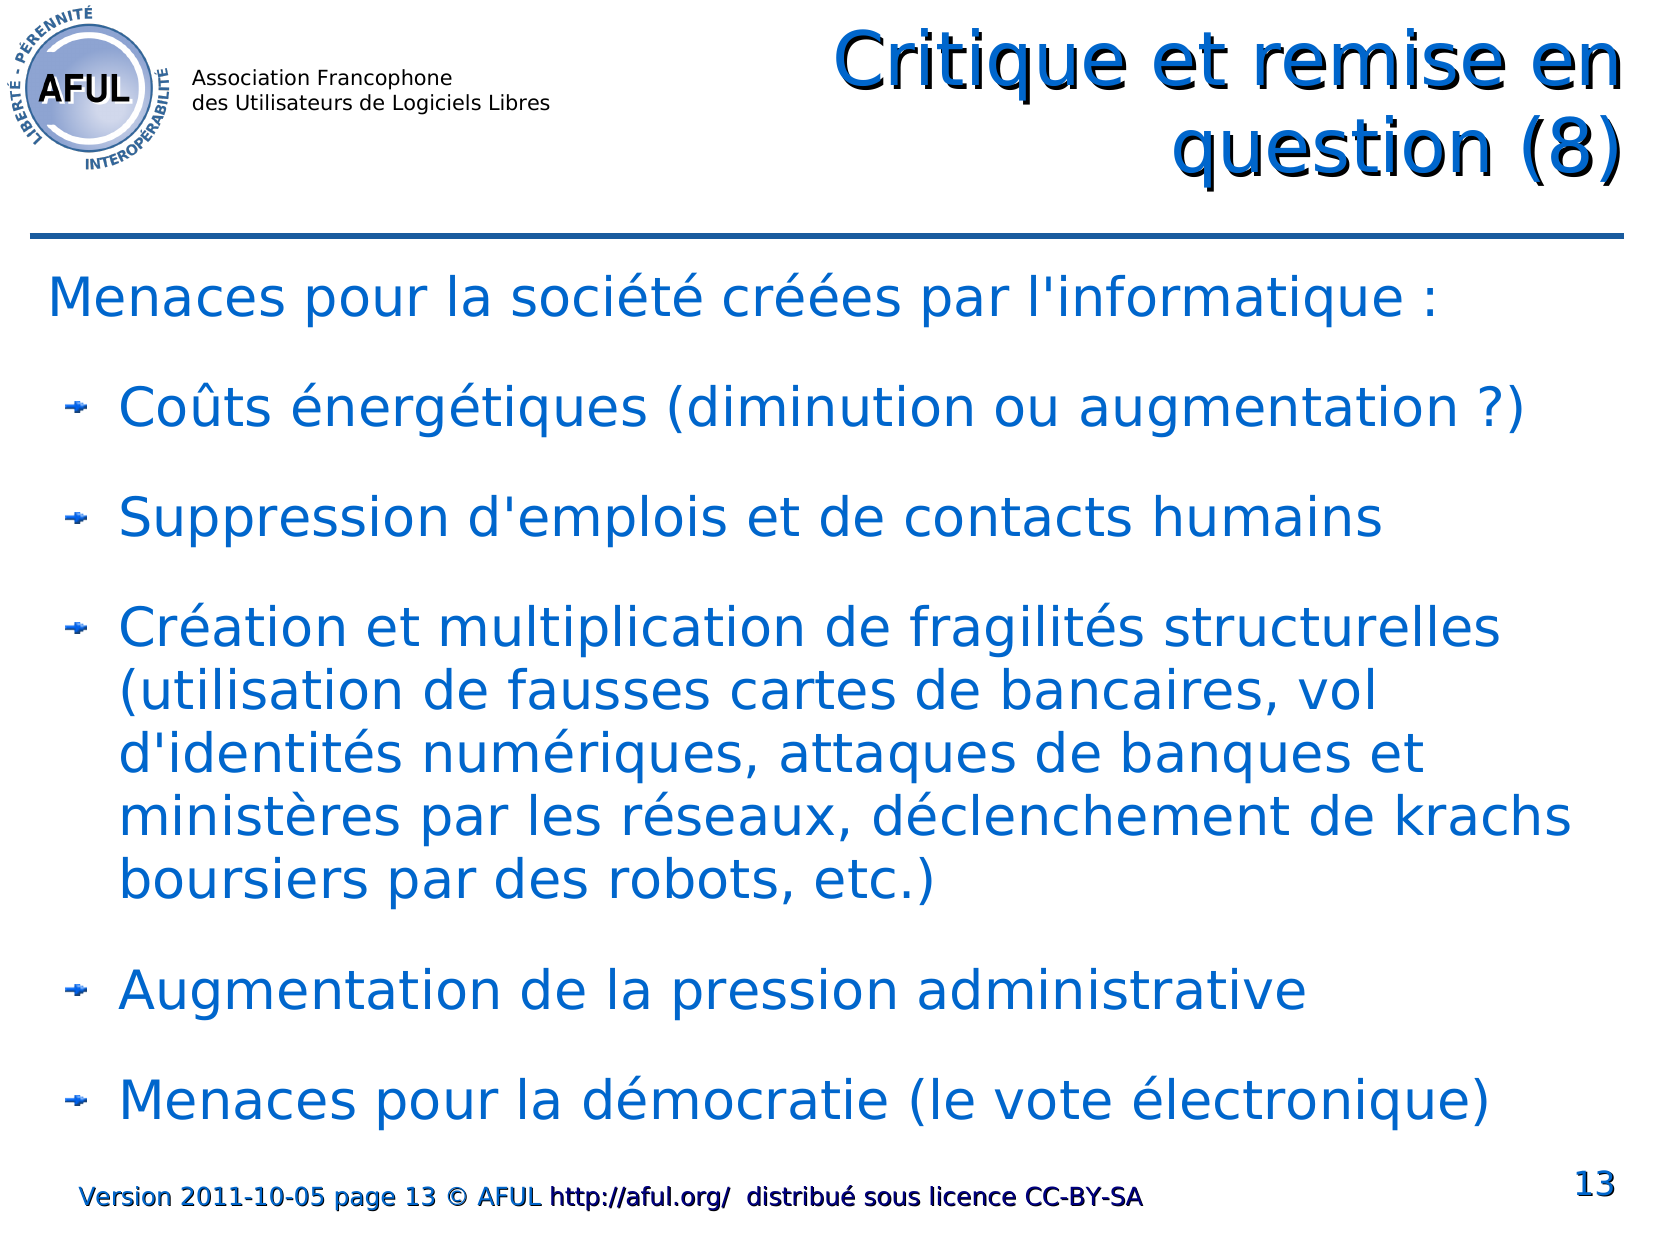

# Critique et remise en question (8)
Menaces pour la société créées par l'informatique :
Coûts énergétiques (diminution ou augmentation ?)
Suppression d'emplois et de contacts humains
Création et multiplication de fragilités structurelles
(utilisation de fausses cartes de bancaires, vol d'identités numériques, attaques de banques et ministères par les réseaux, déclenchement de krachs boursiers par des robots, etc.)
Augmentation de la pression administrative
Menaces pour la démocratie (le vote électronique)